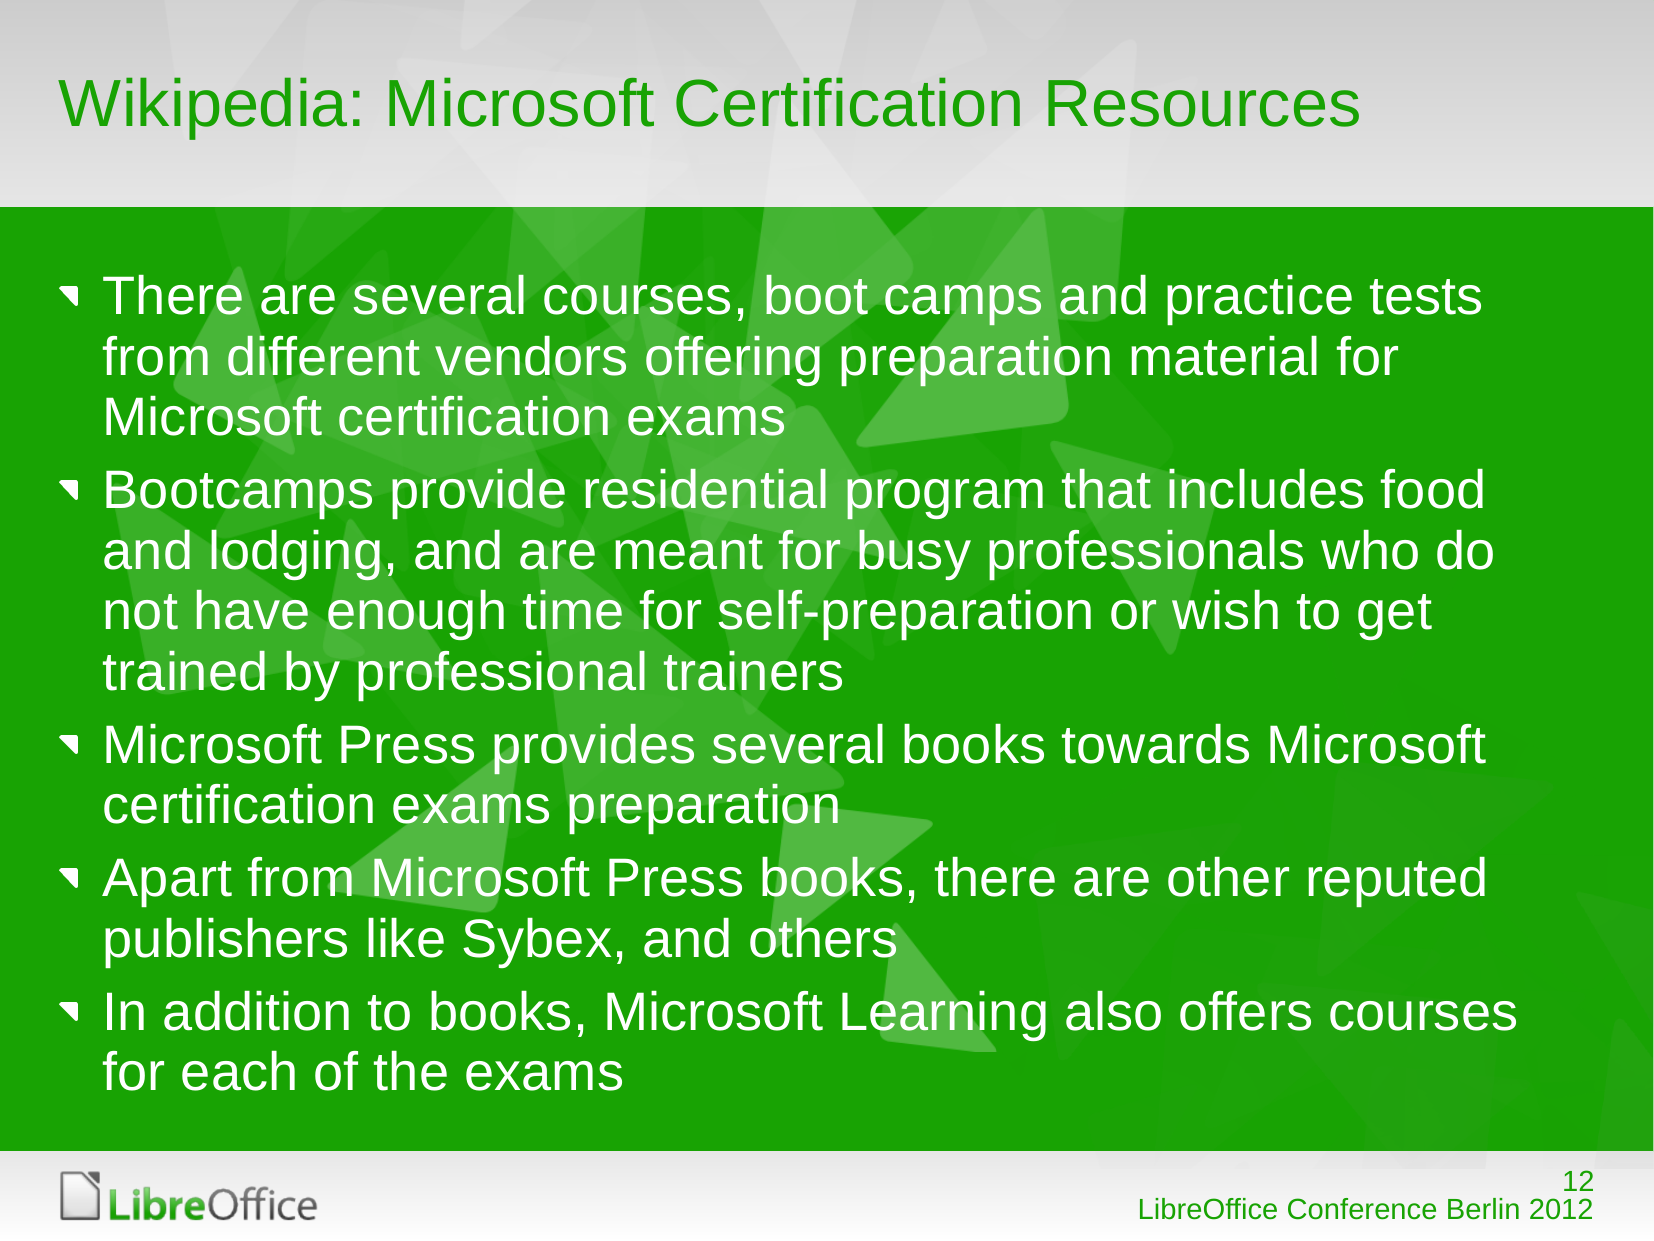

# Wikipedia: Microsoft Certification Resources
There are several courses, boot camps and practice tests from different vendors offering preparation material for Microsoft certification exams
Bootcamps provide residential program that includes food
and lodging, and are meant for busy professionals who do
not have enough time for self-preparation or wish to get trained by professional trainers
Microsoft Press provides several books towards Microsoft certification exams preparation
Apart from Microsoft Press books, there are other reputed publishers like Sybex, and others
In addition to books, Microsoft Learning also offers courses for each of the exams
12
LibreOffice Conference Berlin 2012